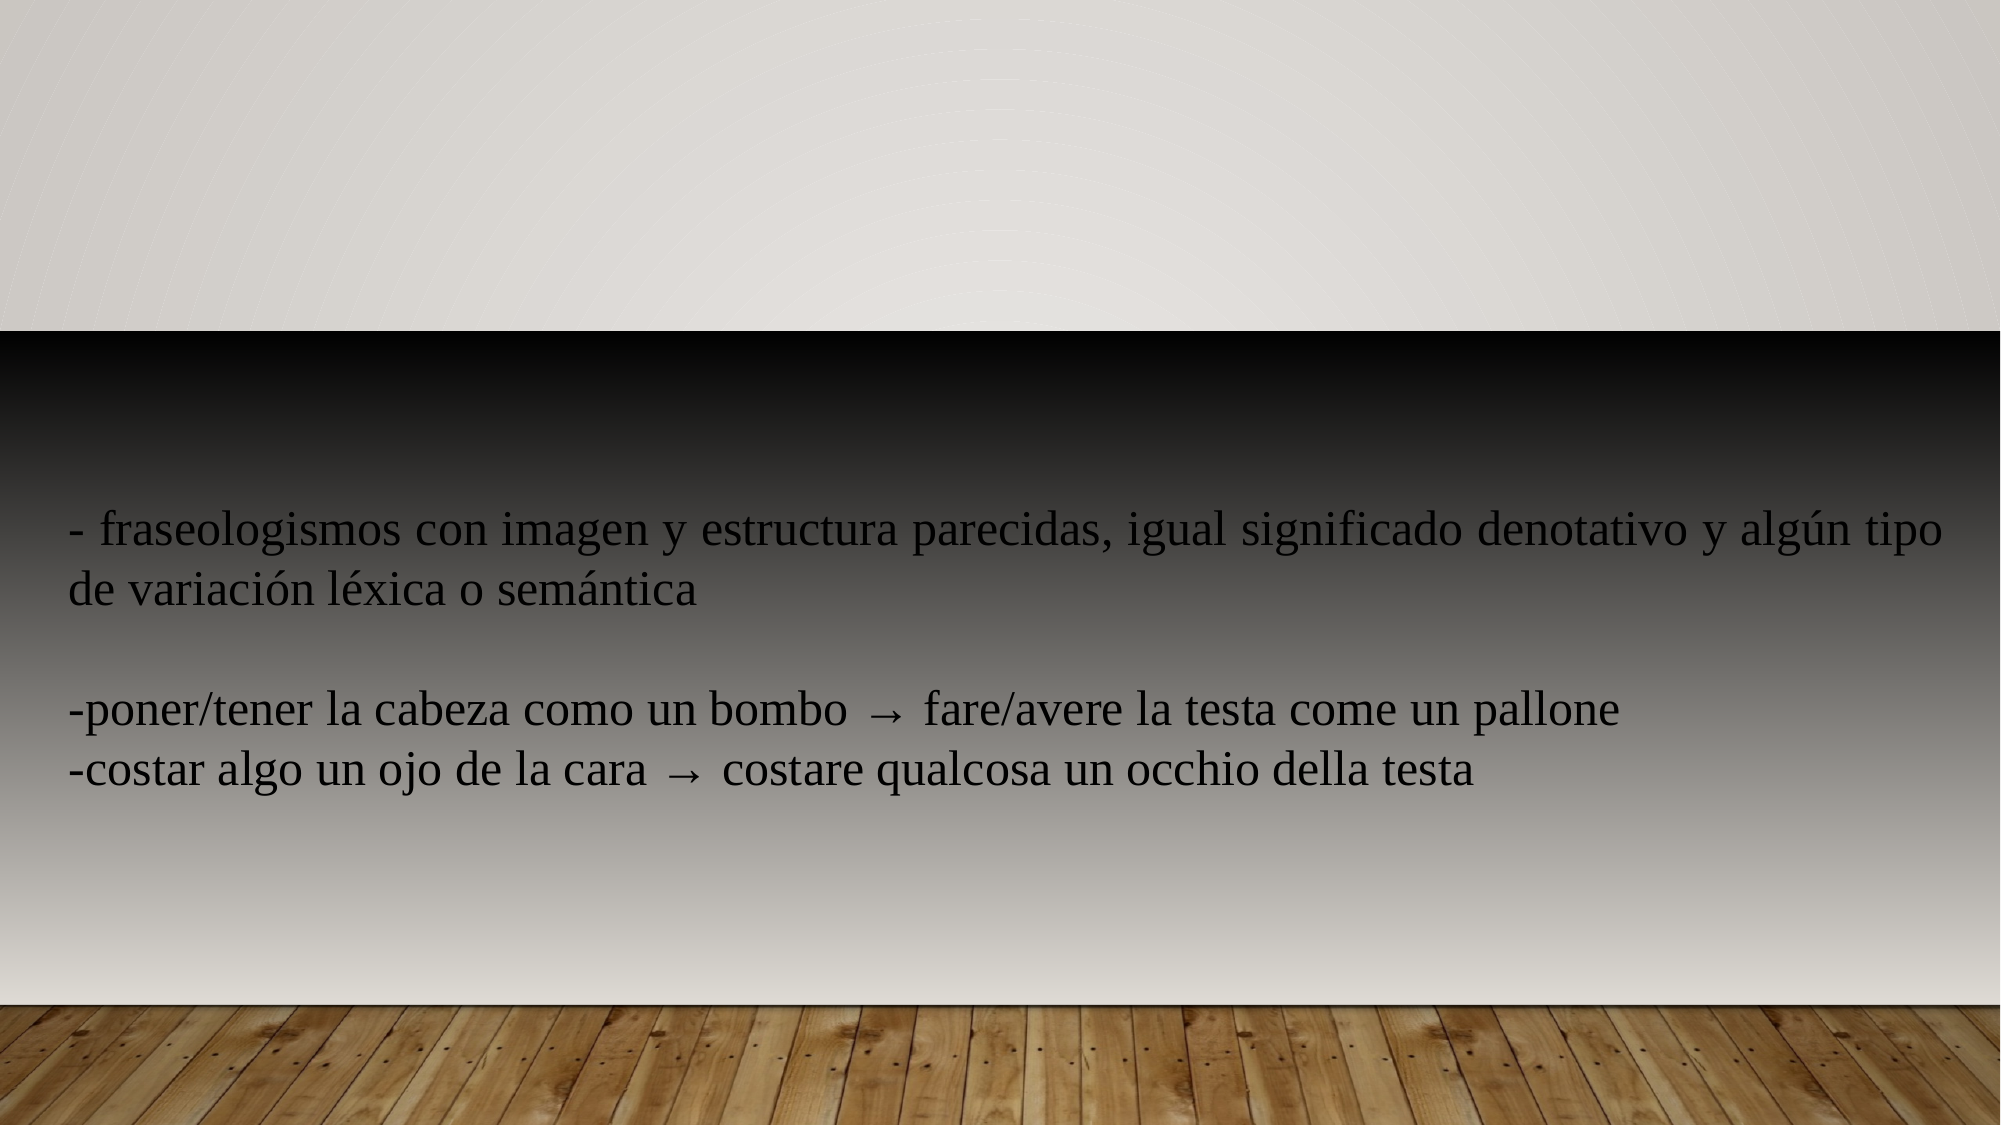

- fraseologismos con imagen y estructura parecidas, igual significado denotativo y algún tipo de variación léxica o semántica
-poner/tener la cabeza como un bombo → fare/avere la testa come un pallone
-costar algo un ojo de la cara → costare qualcosa un occhio della testa